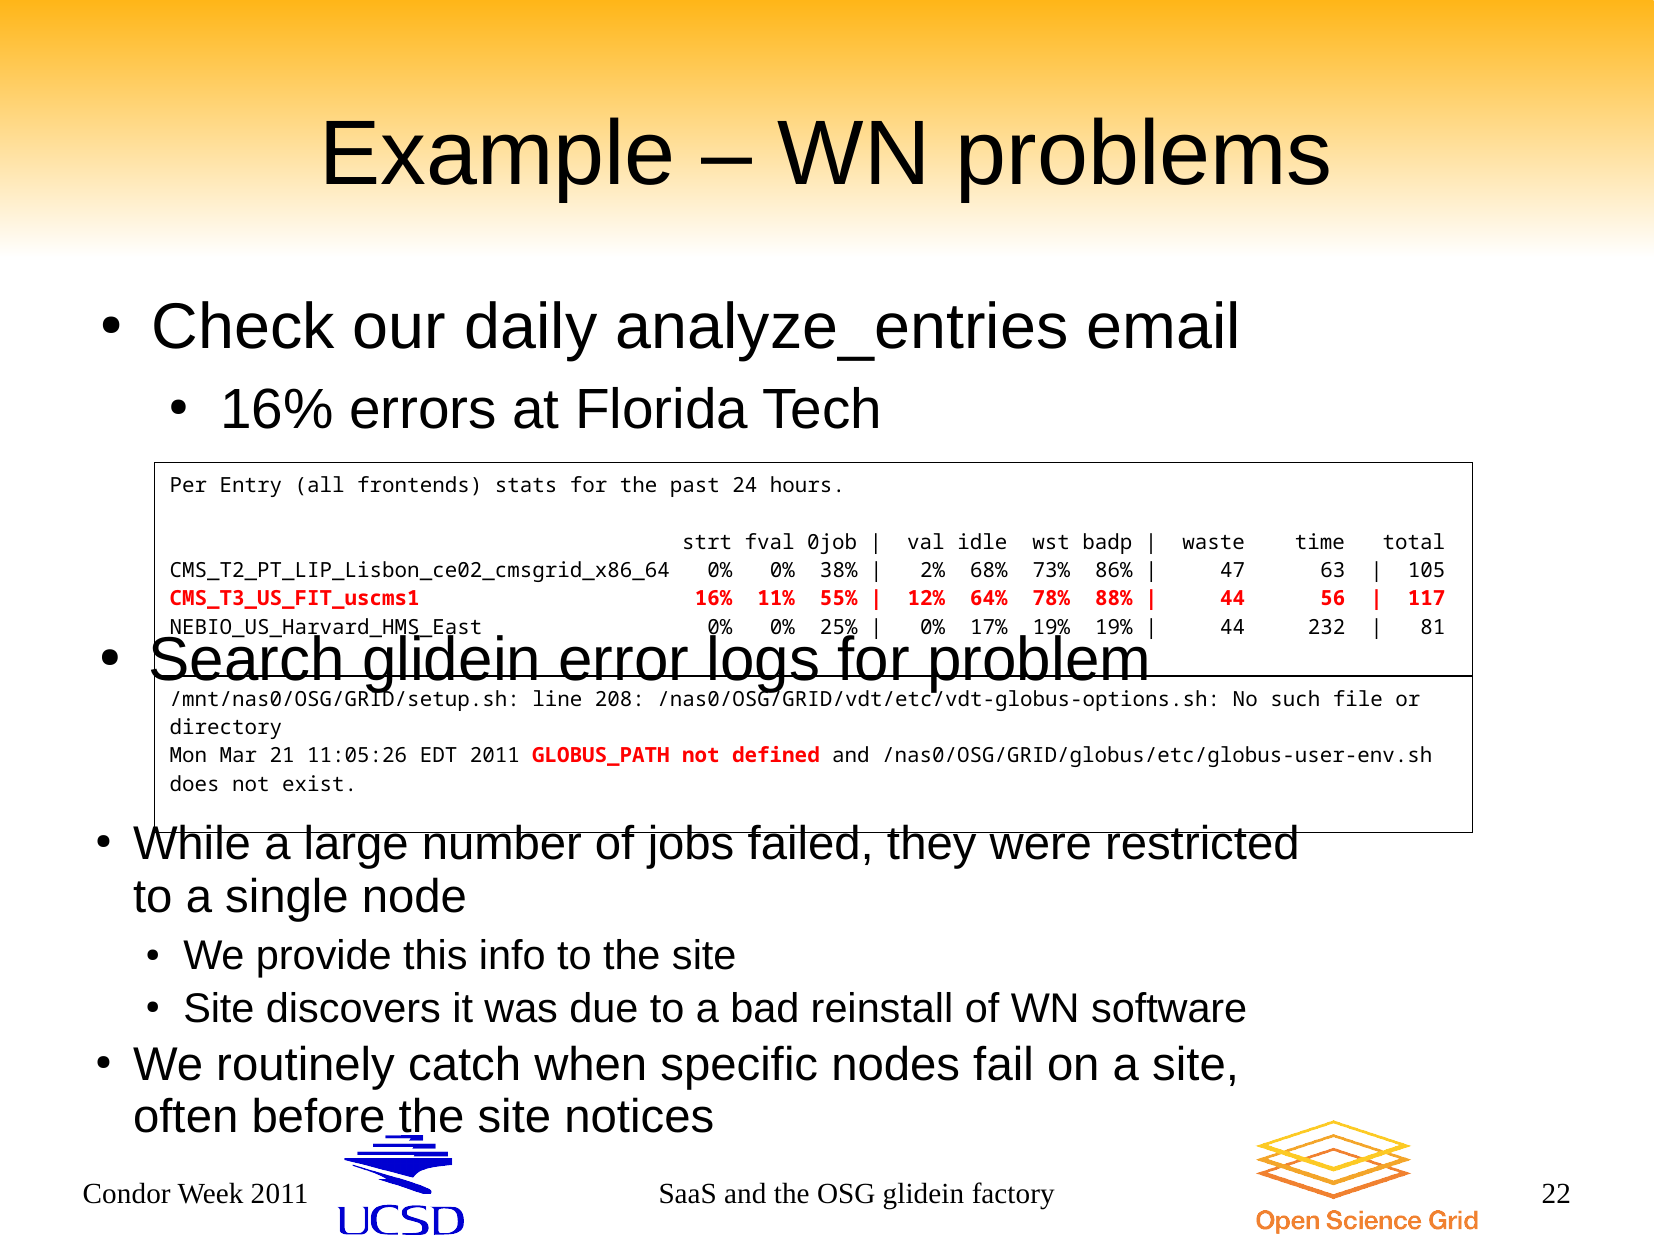

# Example – WN problems
Check our daily analyze_entries email
16% errors at Florida Tech
Per Entry (all frontends) stats for the past 24 hours.
 strt fval 0job | val idle wst badp | waste time total
CMS_T2_PT_LIP_Lisbon_ce02_cmsgrid_x86_64 0% 0% 38% | 2% 68% 73% 86% | 47 63 | 105
CMS_T3_US_FIT_uscms1 16% 11% 55% | 12% 64% 78% 88% | 44 56 | 117
NEBIO_US_Harvard_HMS_East 0% 0% 25% | 0% 17% 19% 19% | 44 232 | 81
Search glidein error logs for problem
/mnt/nas0/OSG/GRID/setup.sh: line 208: /nas0/OSG/GRID/vdt/etc/vdt-globus-options.sh: No such file or directory
Mon Mar 21 11:05:26 EDT 2011 GLOBUS_PATH not defined and /nas0/OSG/GRID/globus/etc/globus-user-env.sh does not exist.
While a large number of jobs failed, they were restricted
to a single node
We provide this info to the site
Site discovers it was due to a bad reinstall of WN software
We routinely catch when specific nodes fail on a site,
often before the site notices
Condor Week 2011
SaaS and the OSG glidein factory
22